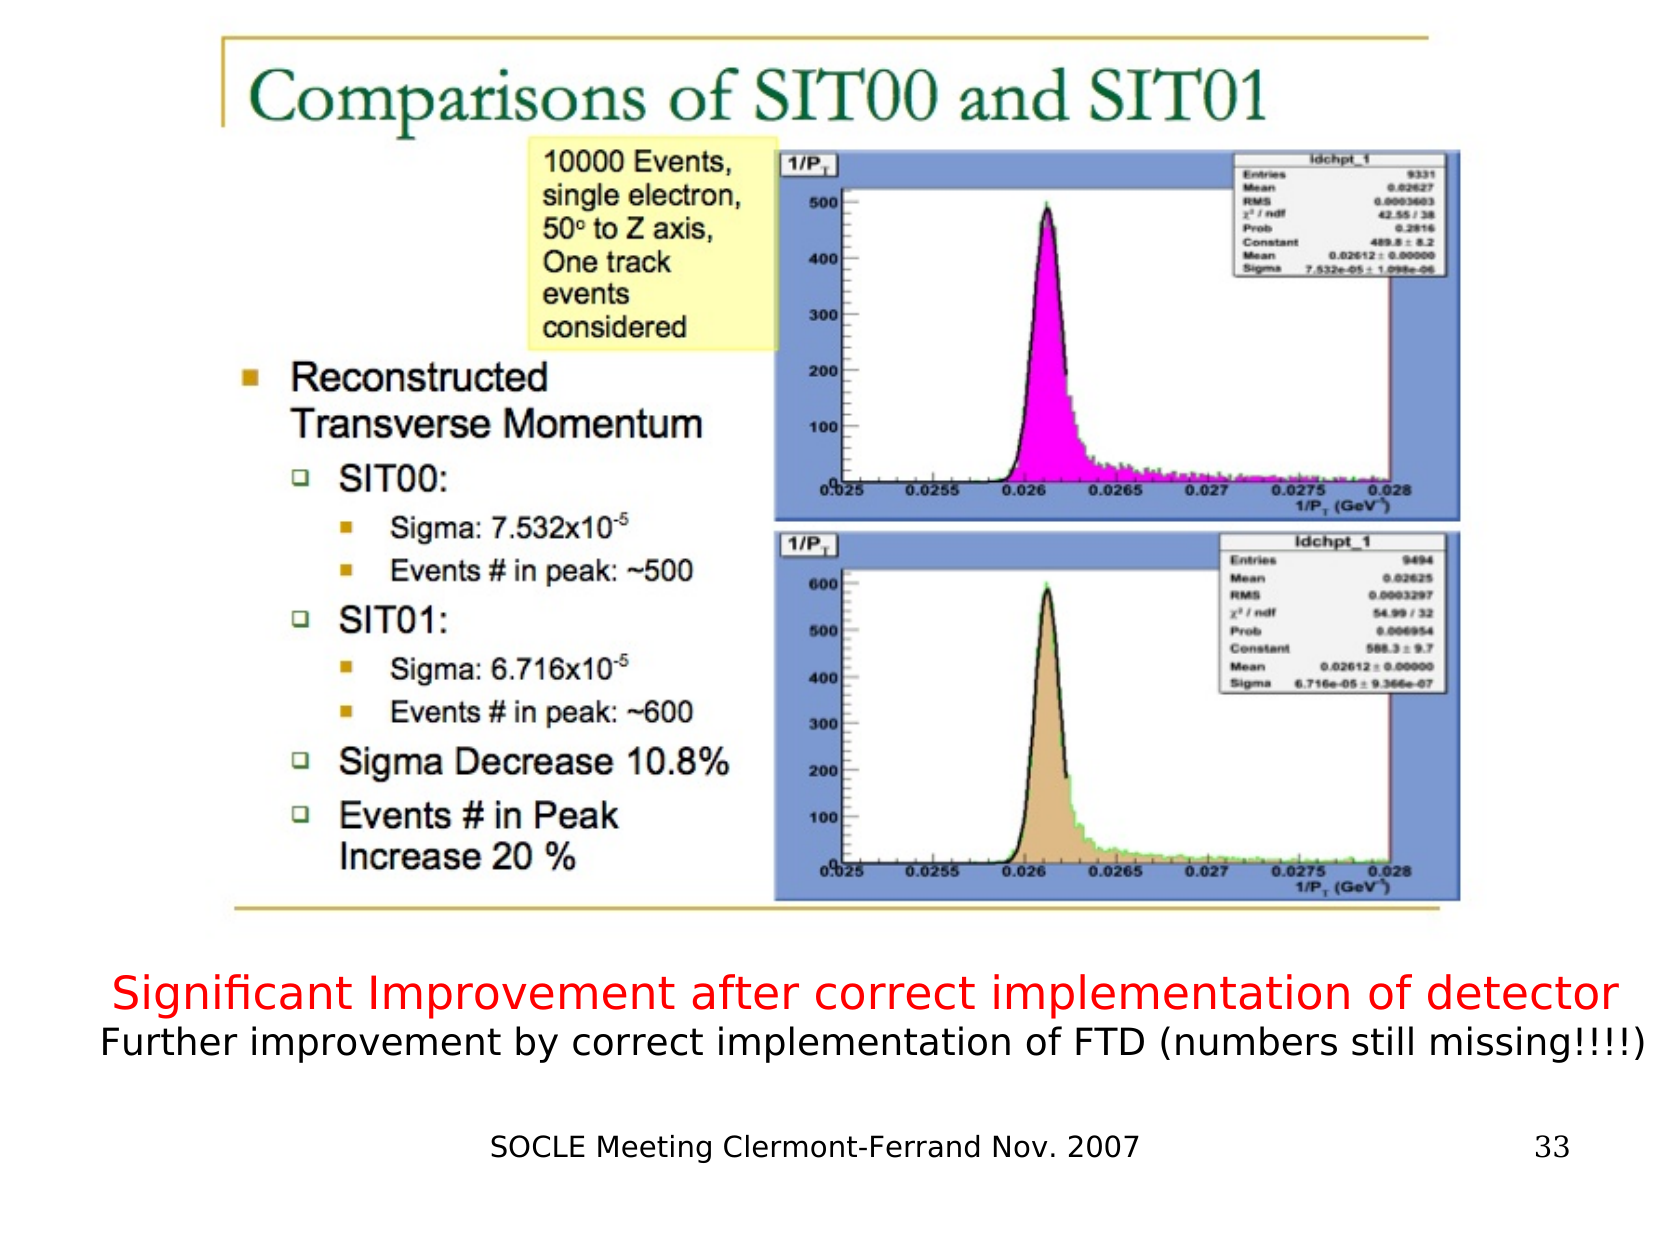

Significant Improvement after correct implementation of detector
Further improvement by correct implementation of FTD (numbers still missing!!!!)
33